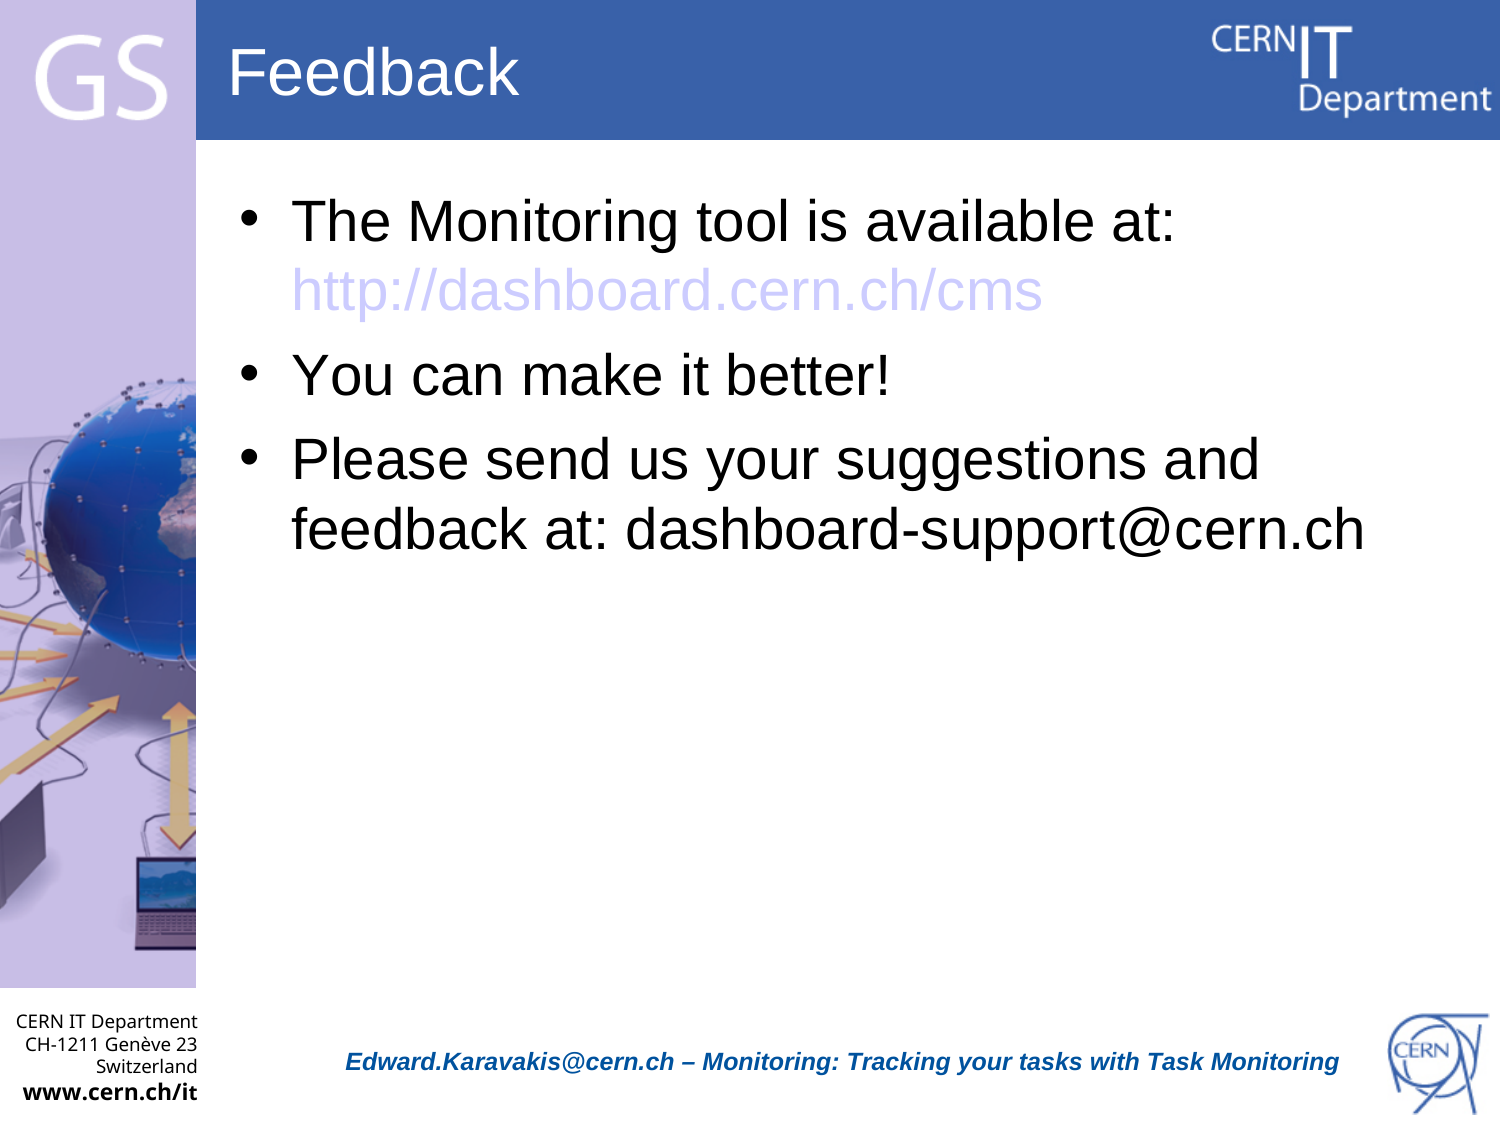

Feedback
The Monitoring tool is available at: http://dashboard.cern.ch/cms
You can make it better!
Please send us your suggestions and feedback at: dashboard-support@cern.ch
Edward.Karavakis@cern.ch – Monitoring: Tracking your tasks with Task Monitoring